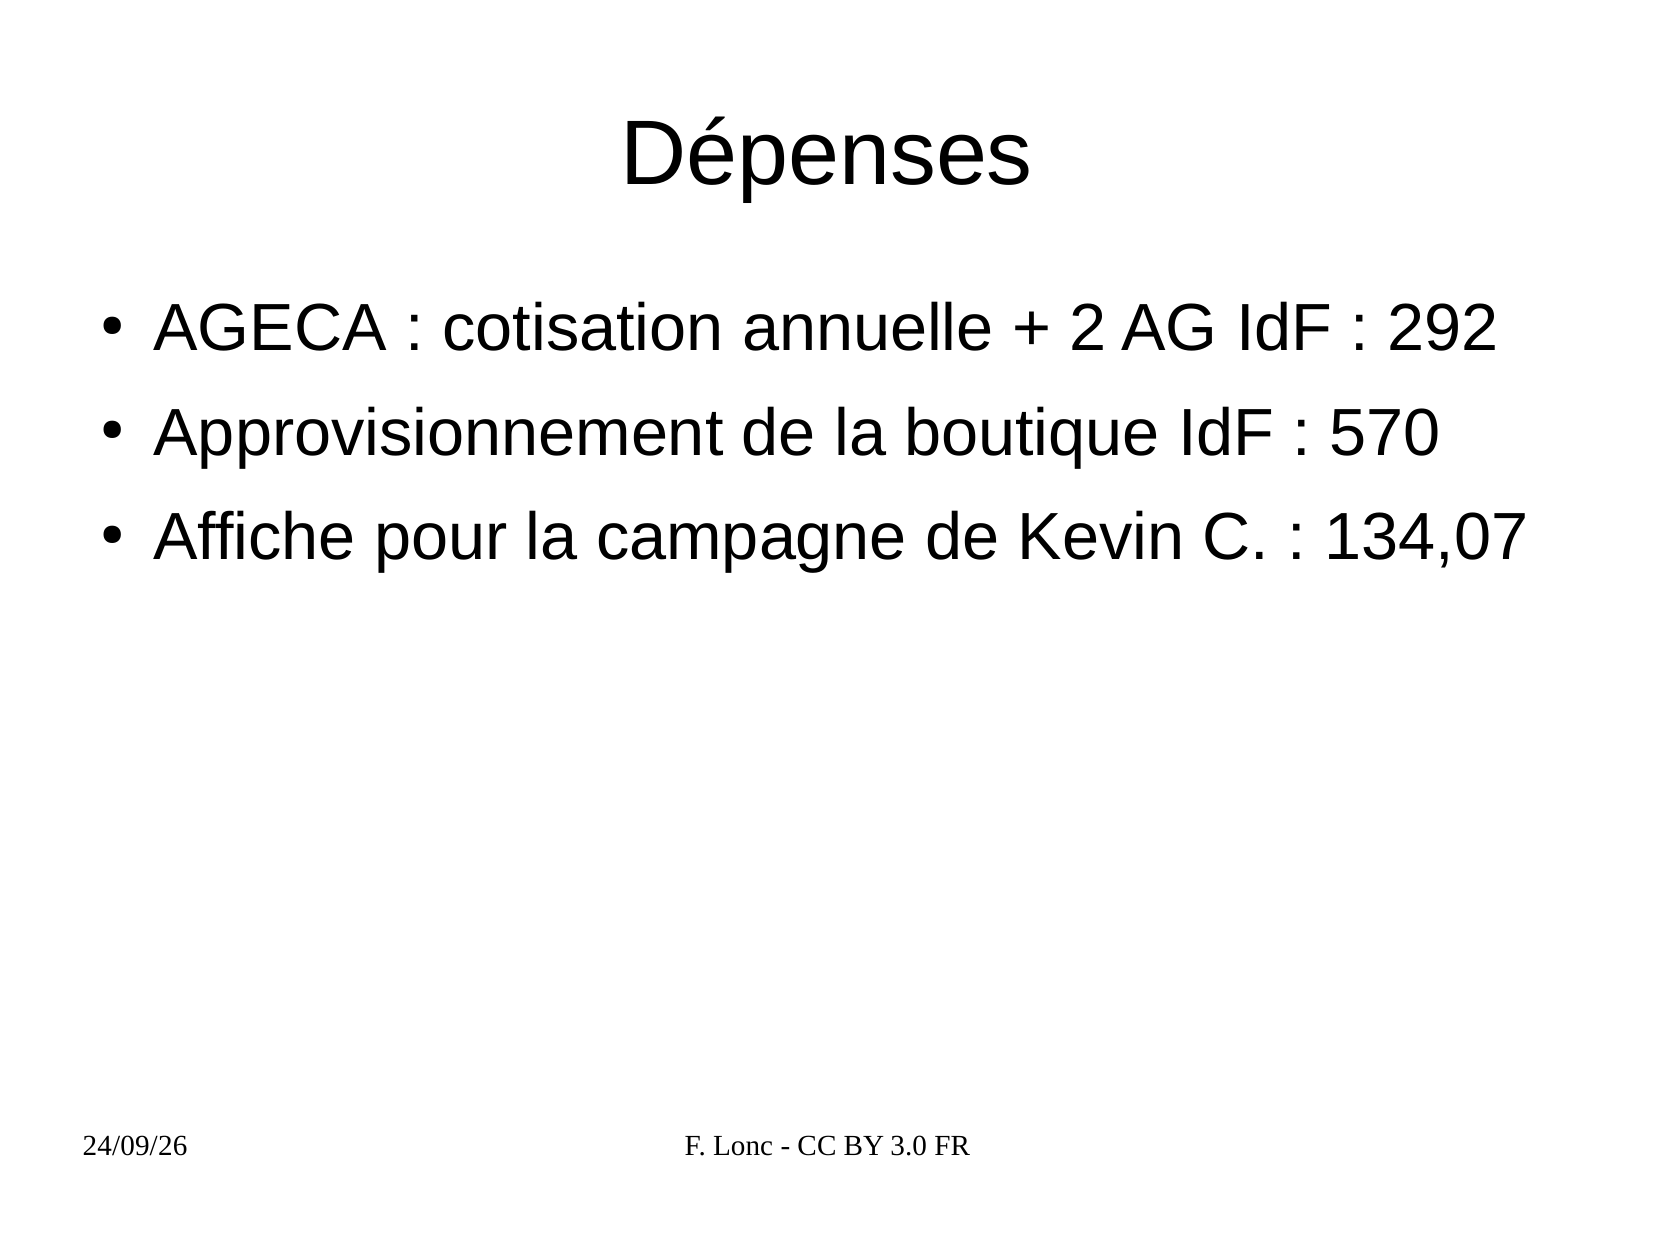

# Dépenses
AGECA : cotisation annuelle + 2 AG IdF : 292
Approvisionnement de la boutique IdF : 570
Affiche pour la campagne de Kevin C. : 134,07
F. Lonc - CC BY 3.0 FR